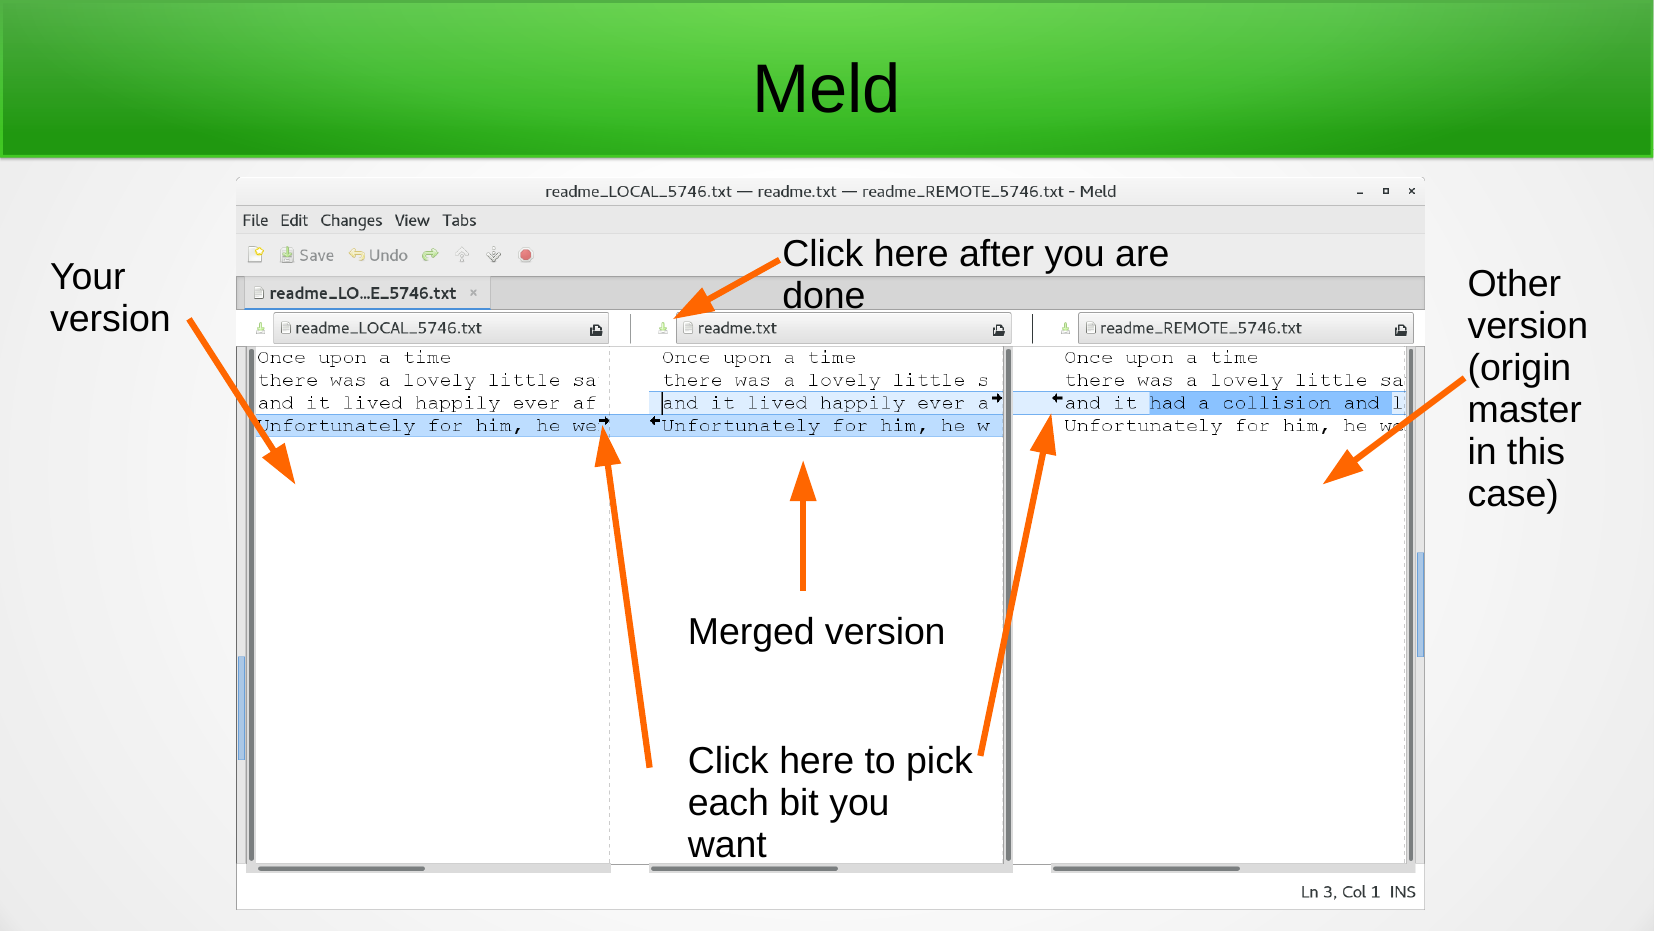

# Meld
Click here after you are done
Your version
Other version (origin master in this case)
Merged version
Click here to pick each bit you want